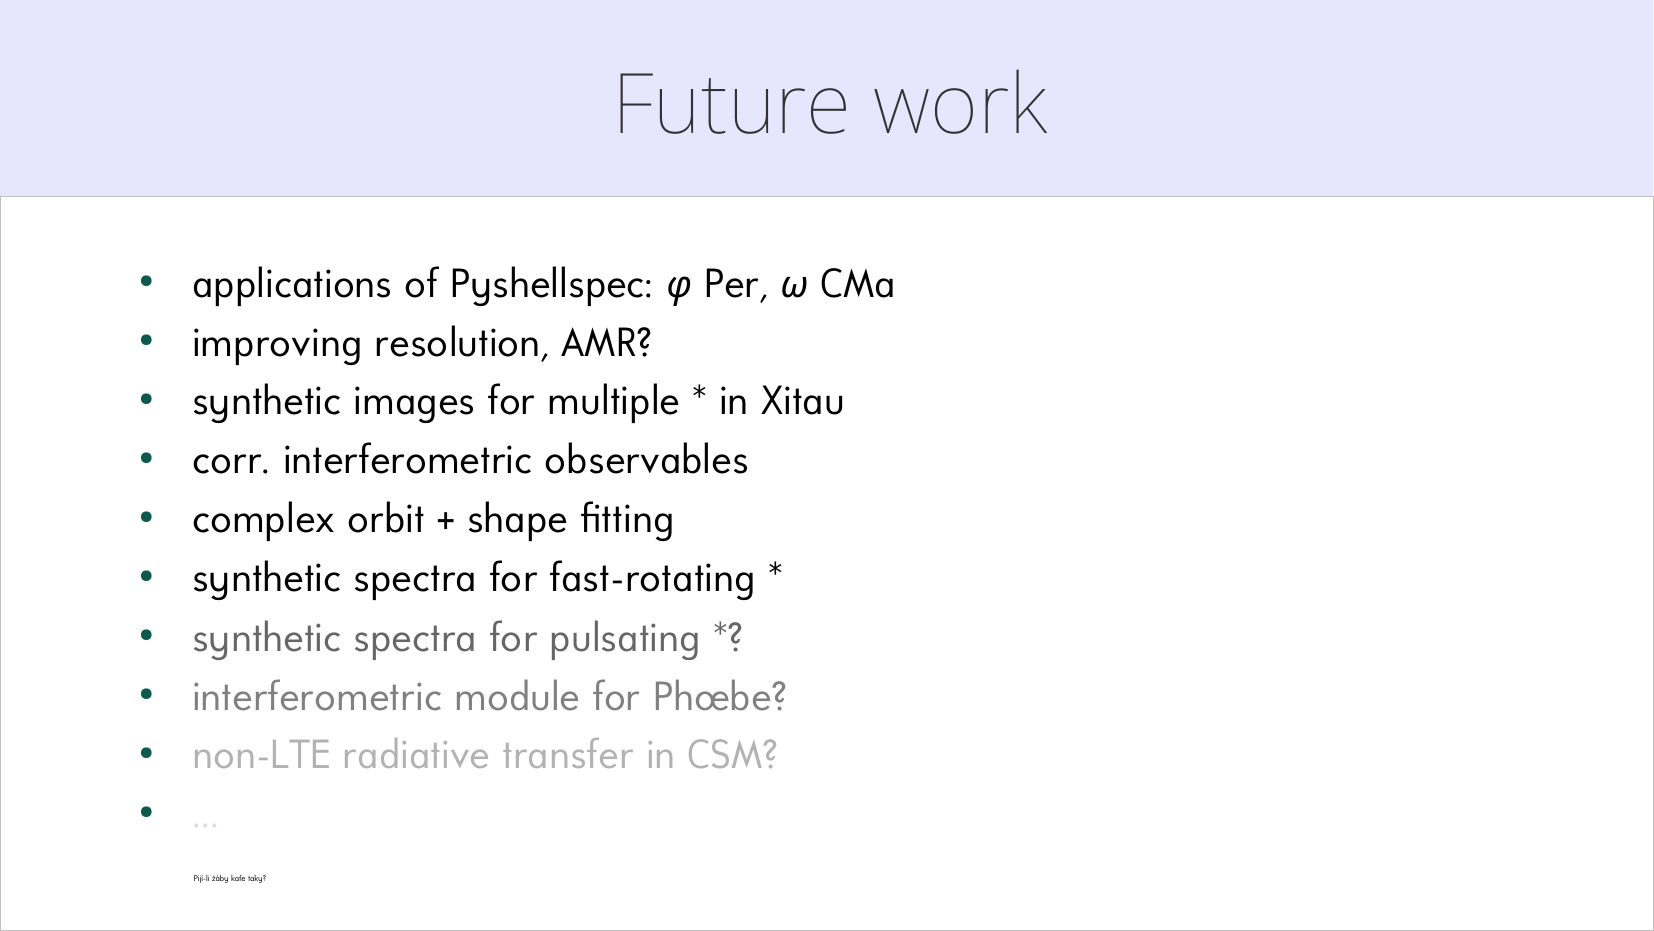

# Future work
applications of Pyshellspec: φ Per, ω CMa
improving resolution, AMR?
synthetic images for multiple * in Xitau
corr. interferometric observables
complex orbit + shape fitting
synthetic spectra for fast-rotating *
synthetic spectra for pulsating *?
interferometric module for Phoebe?
non-LTE radiative transfer in CSM?
...
Pijí-li žáby kafe taky?